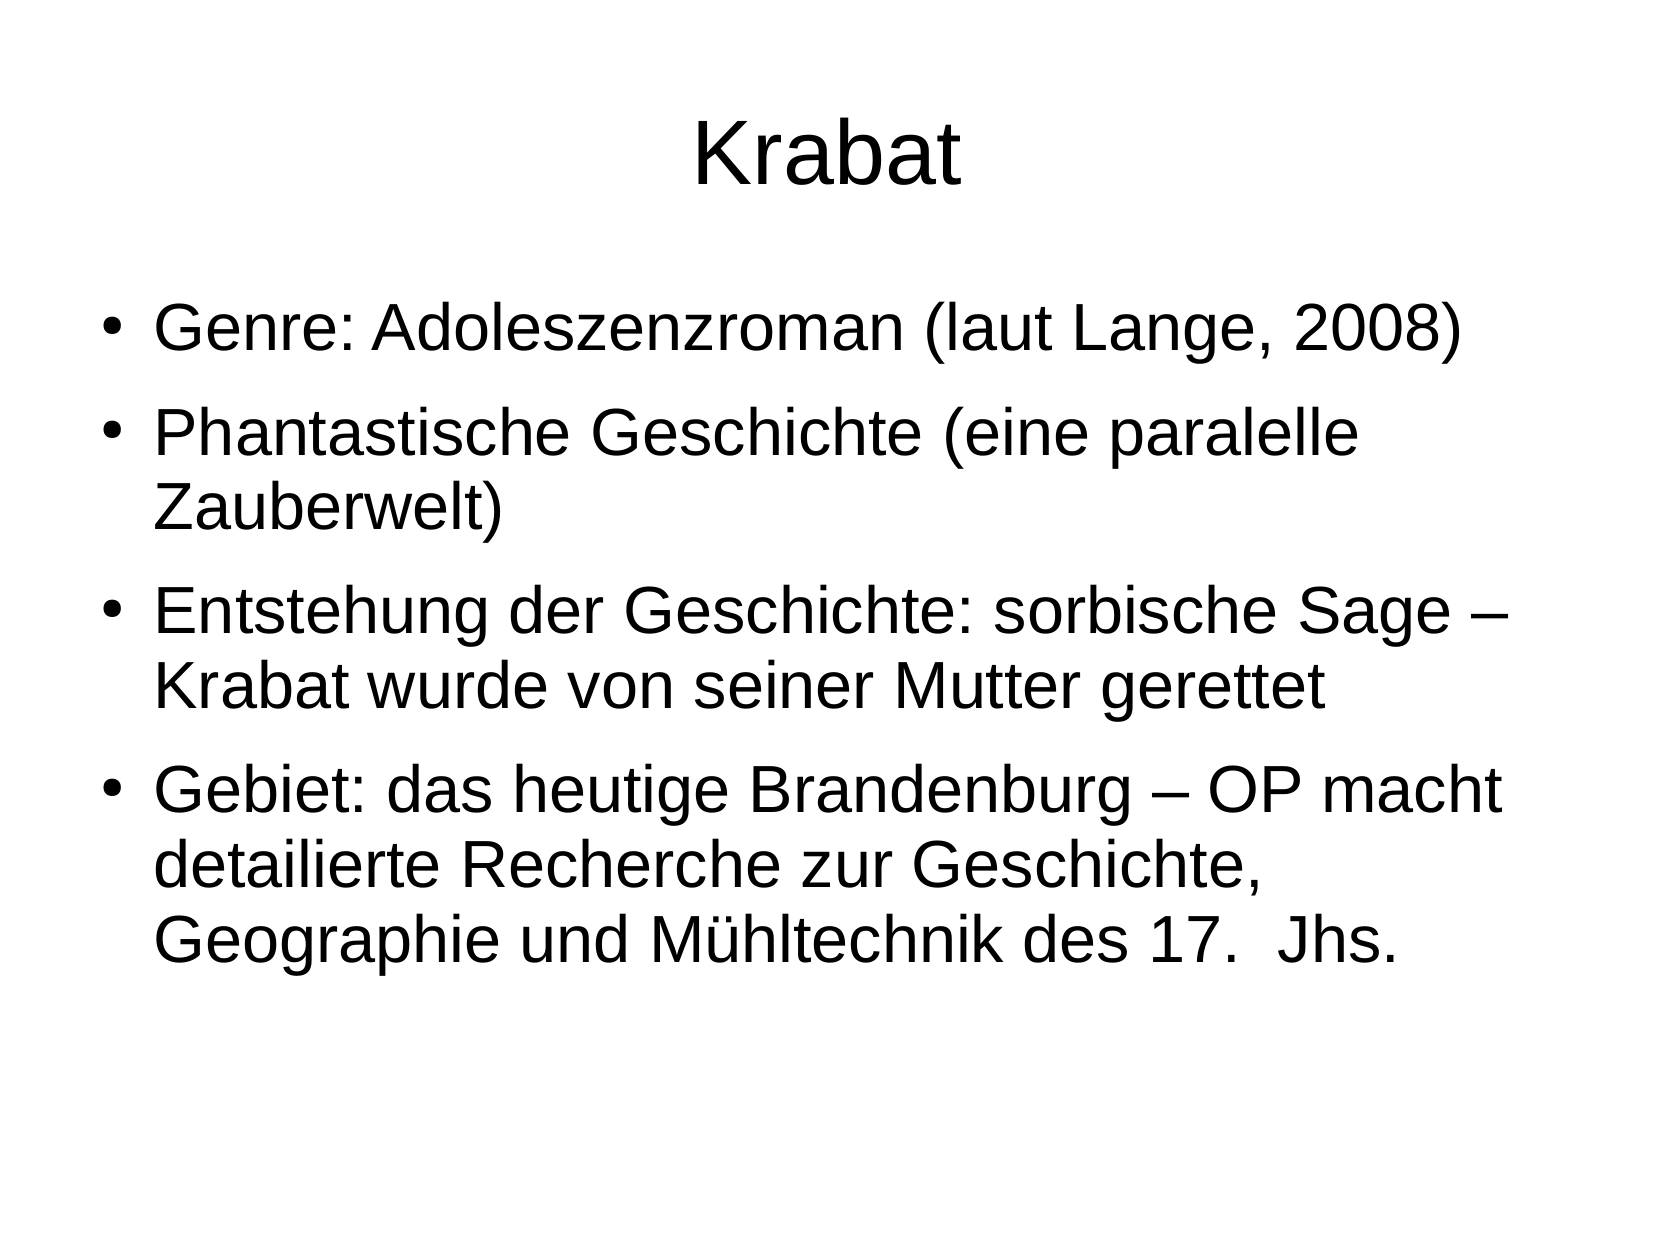

# Krabat
Genre: Adoleszenzroman (laut Lange, 2008)
Phantastische Geschichte (eine paralelle Zauberwelt)
Entstehung der Geschichte: sorbische Sage – Krabat wurde von seiner Mutter gerettet
Gebiet: das heutige Brandenburg – OP macht detailierte Recherche zur Geschichte, Geographie und Mühltechnik des 17. Jhs.